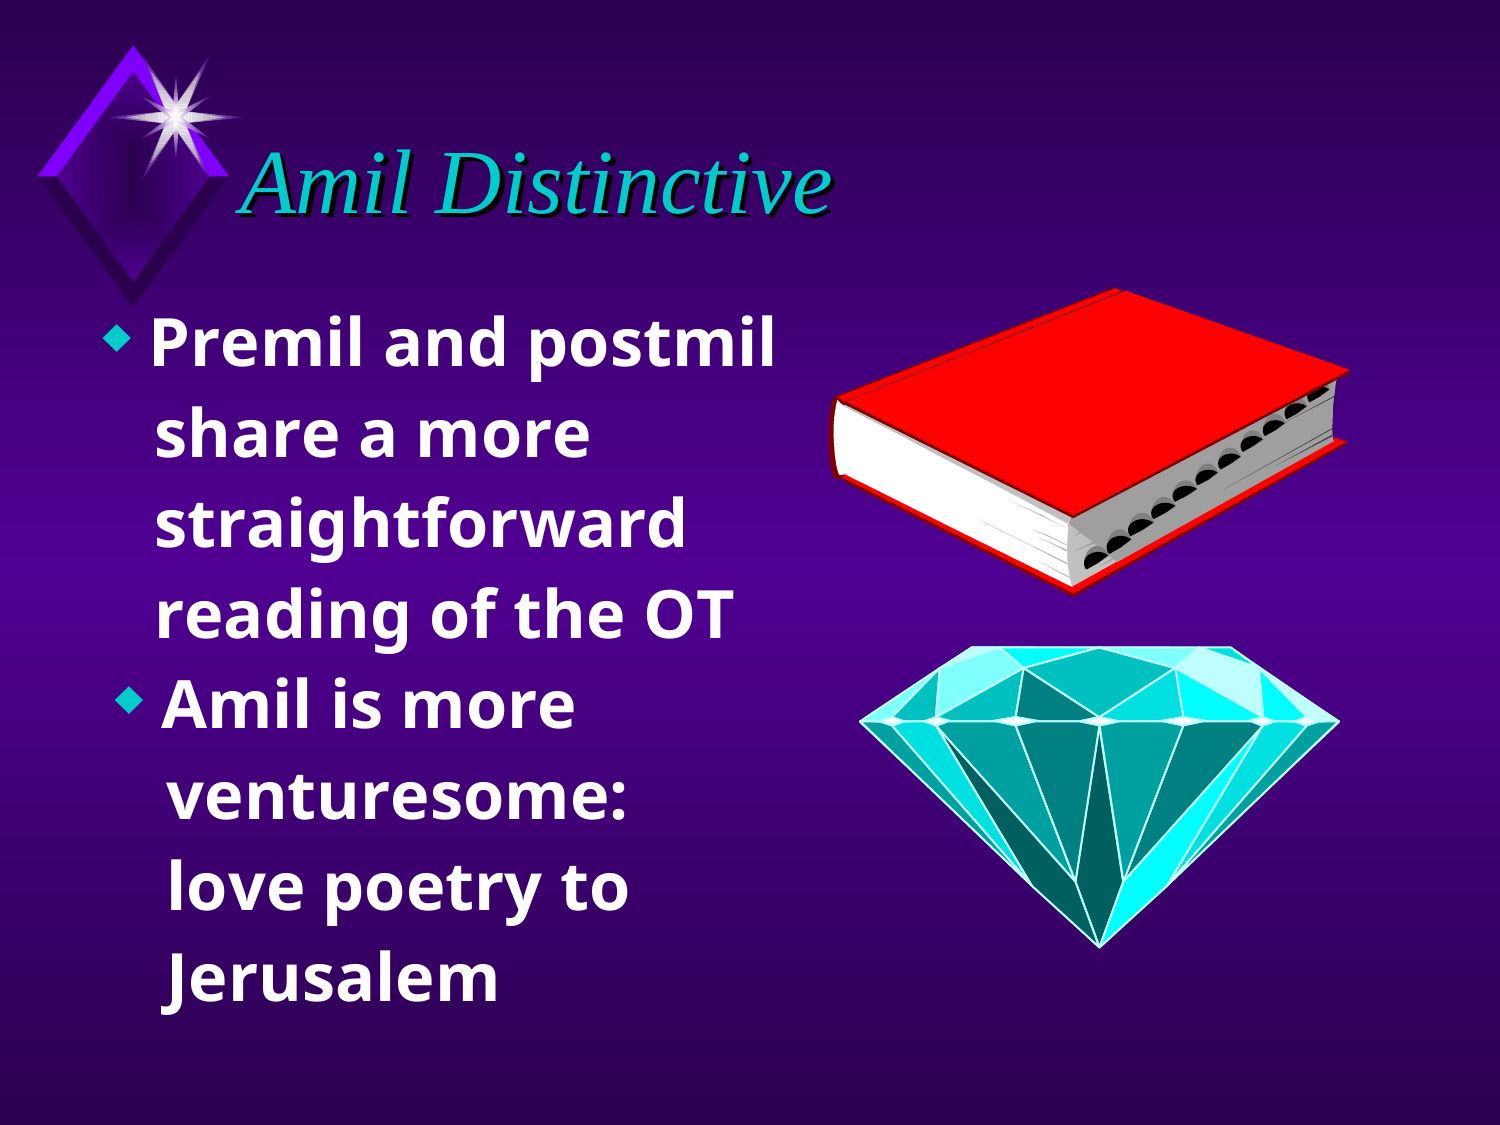

# Amil Distinctive
 Premil and postmil
 share a more
 straightforward
 reading of the OT
 Amil is more
 venturesome:
 love poetry to
 Jerusalem